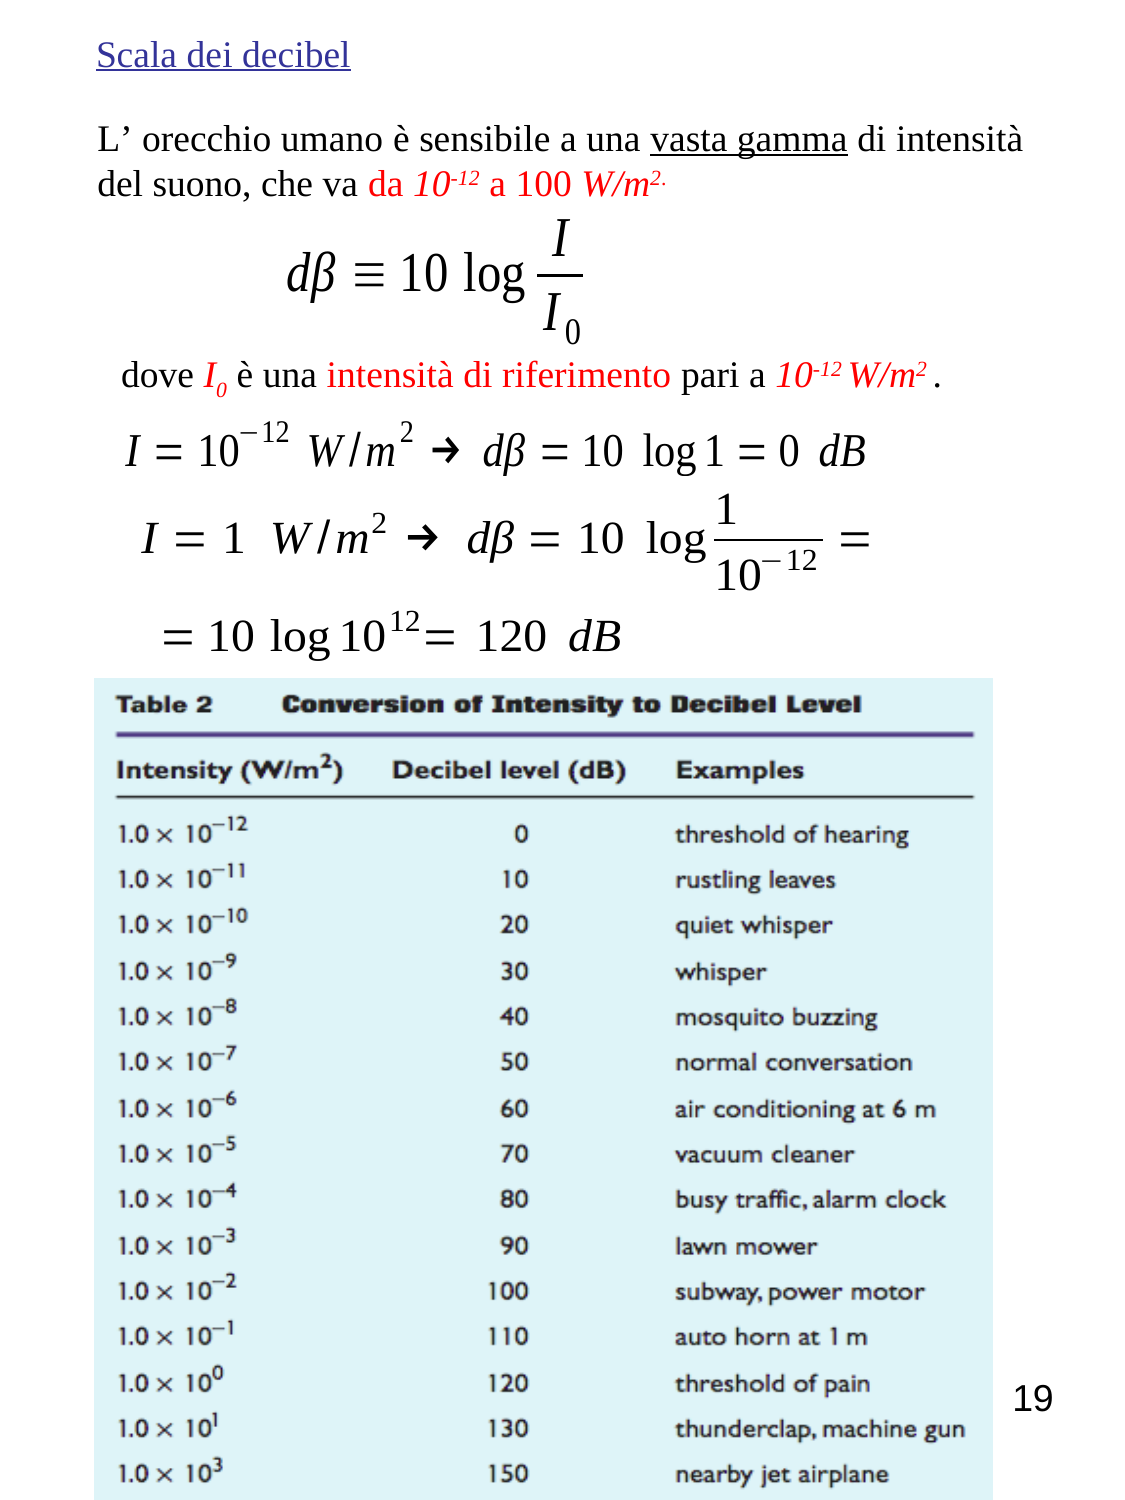

Scala dei decibel
L’ orecchio umano è sensibile a una vasta gamma di intensità
del suono, che va da 10-12 a 100 W/m2.
dove I0 è una intensità di riferimento pari a 10-12 W/m2 .
P17 Onde Generalita'
19